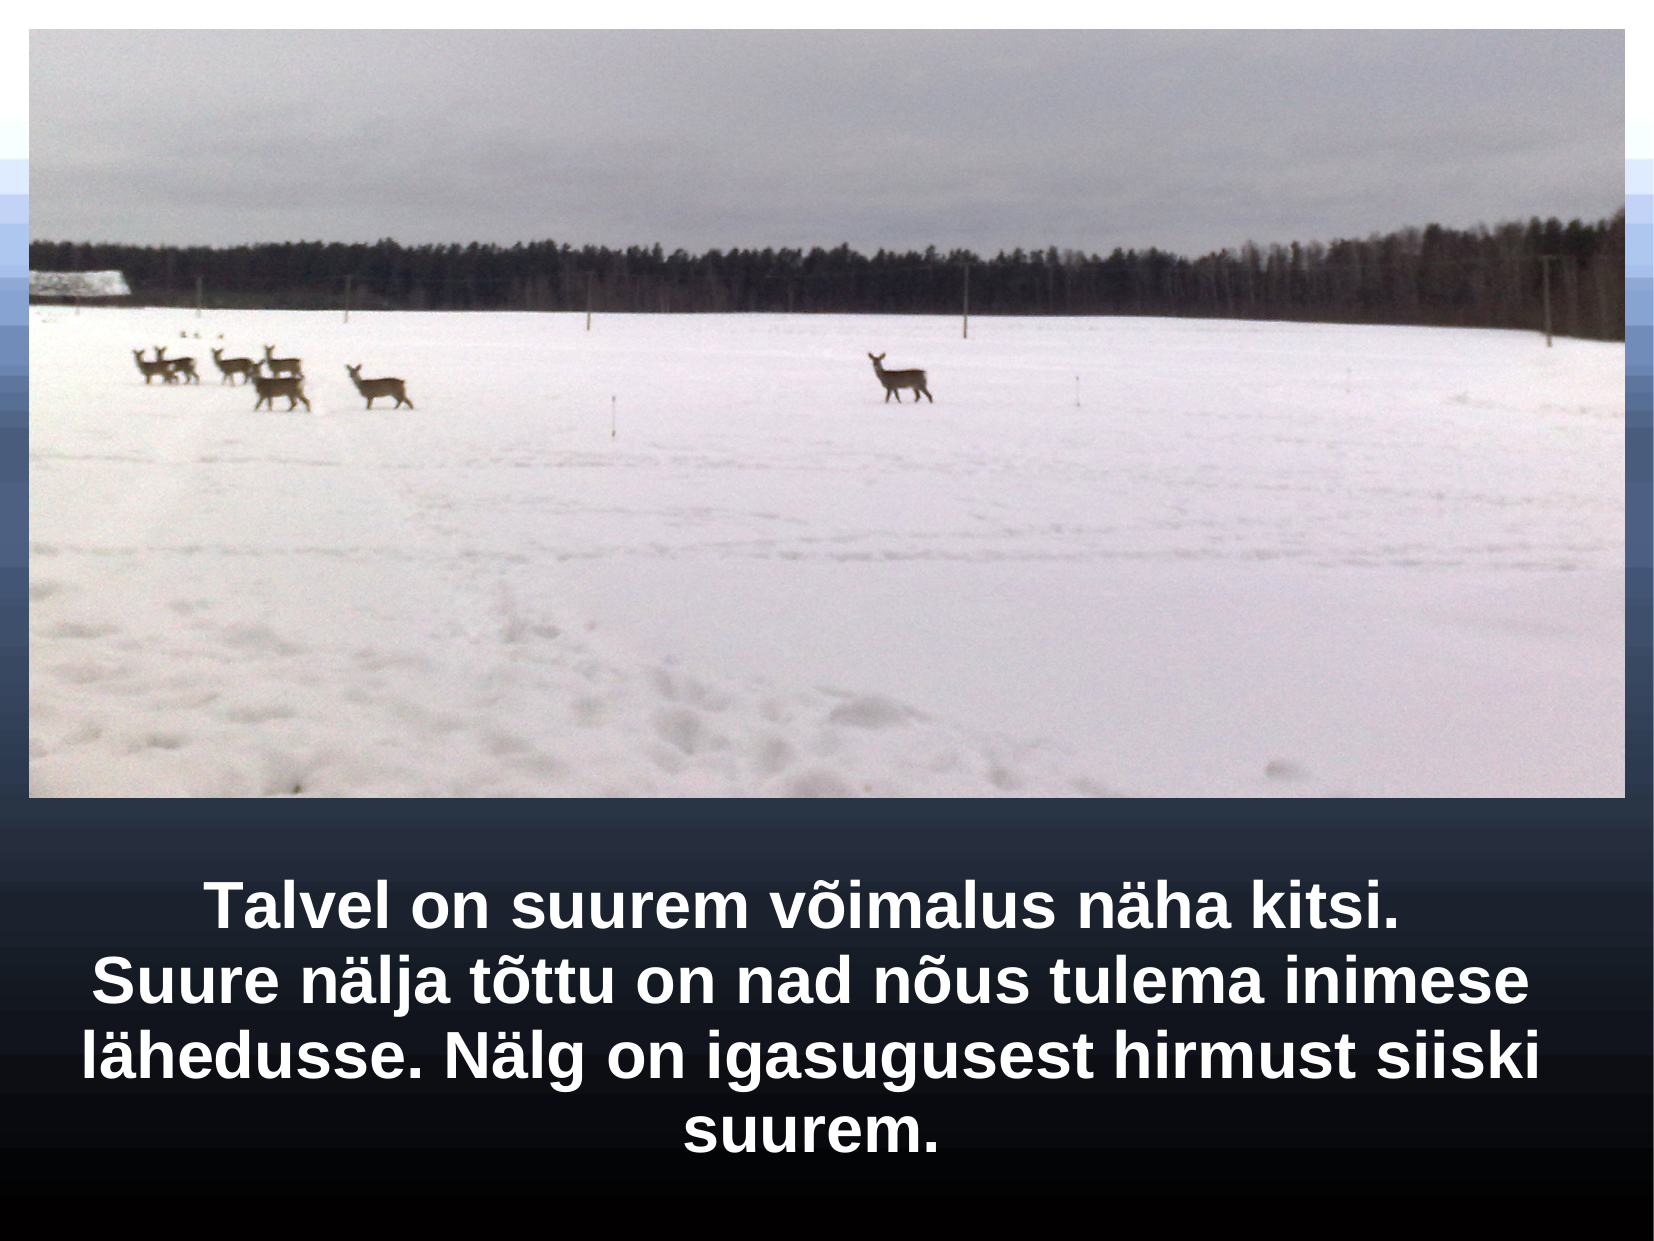

# Talvel on suurem võimalus näha kitsi. Suure nälja tõttu on nad nõus tulema inimese lähedusse. Nälg on igasugusest hirmust siiski suurem.